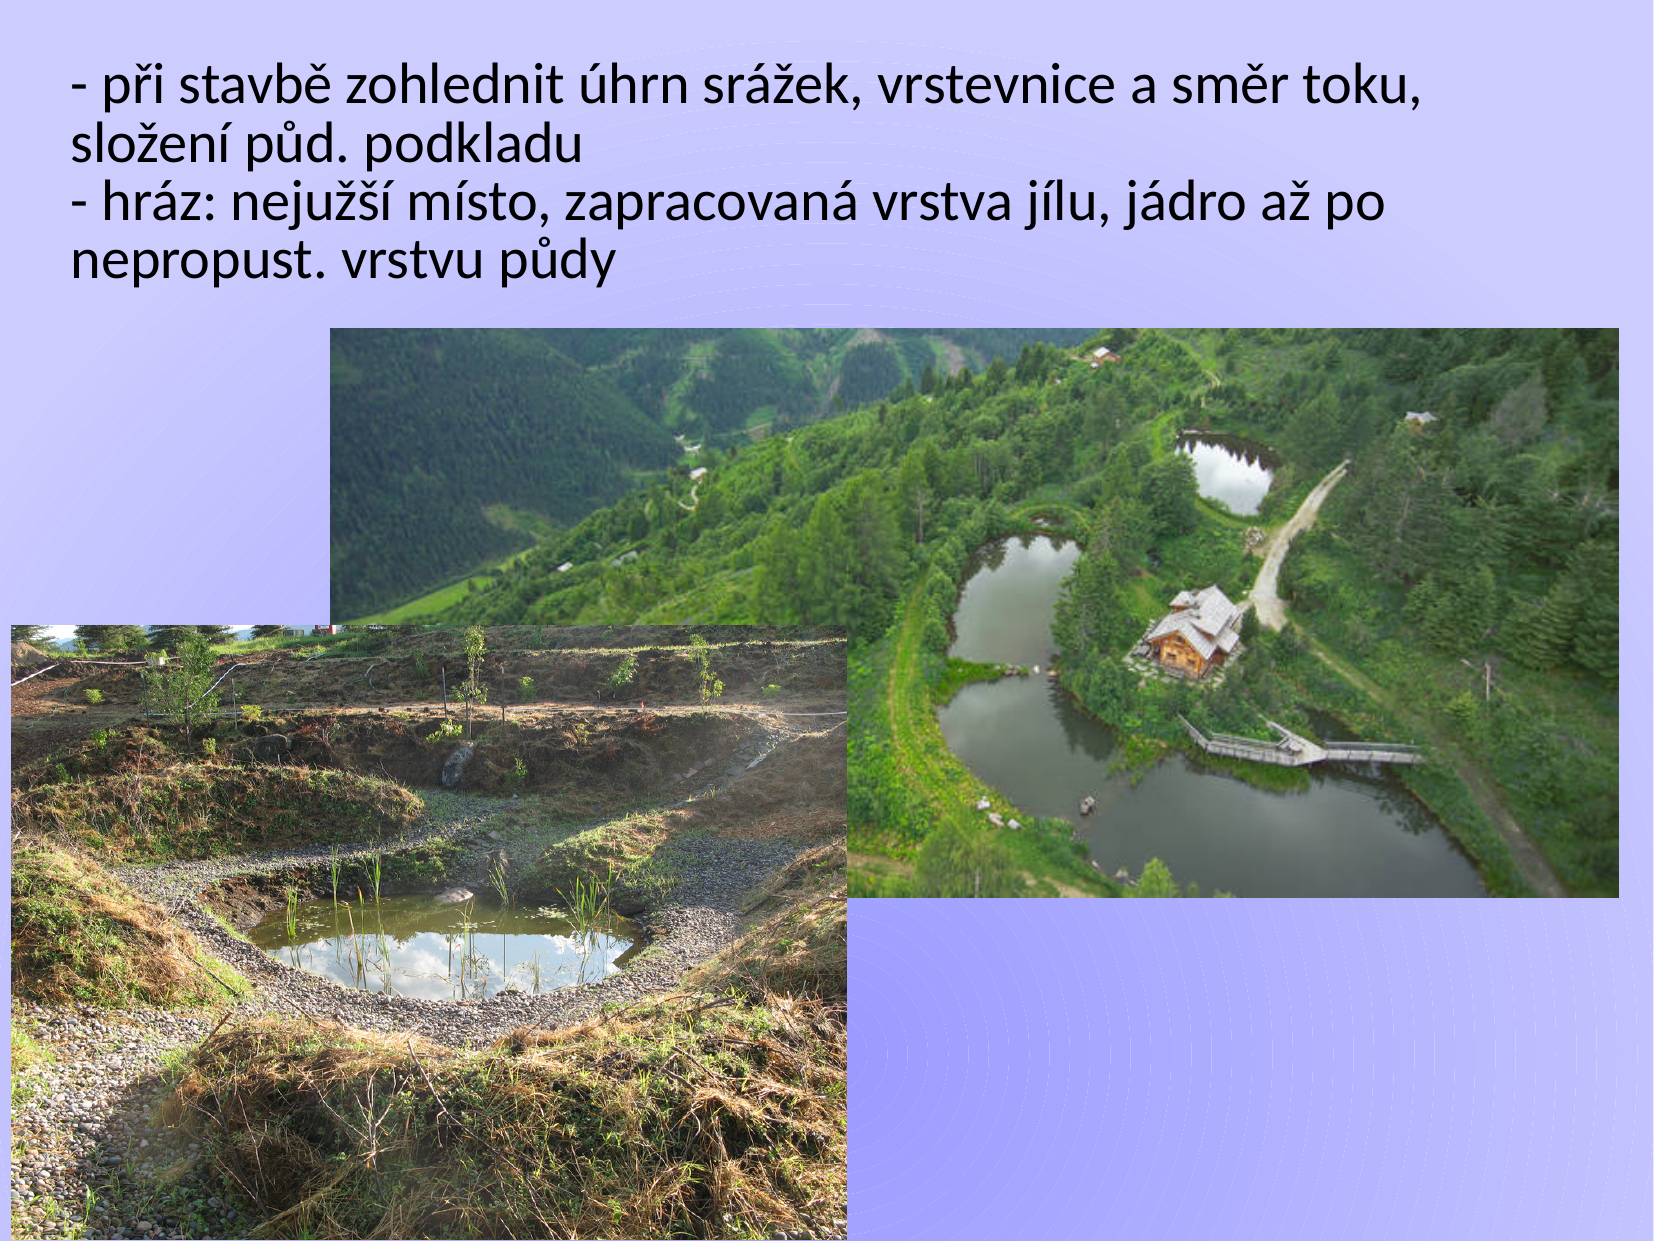

# - při stavbě zohlednit úhrn srážek, vrstevnice a směr toku, složení půd. podkladu - hráz: nejužší místo, zapracovaná vrstva jílu, jádro až po nepropust. vrstvu půdy